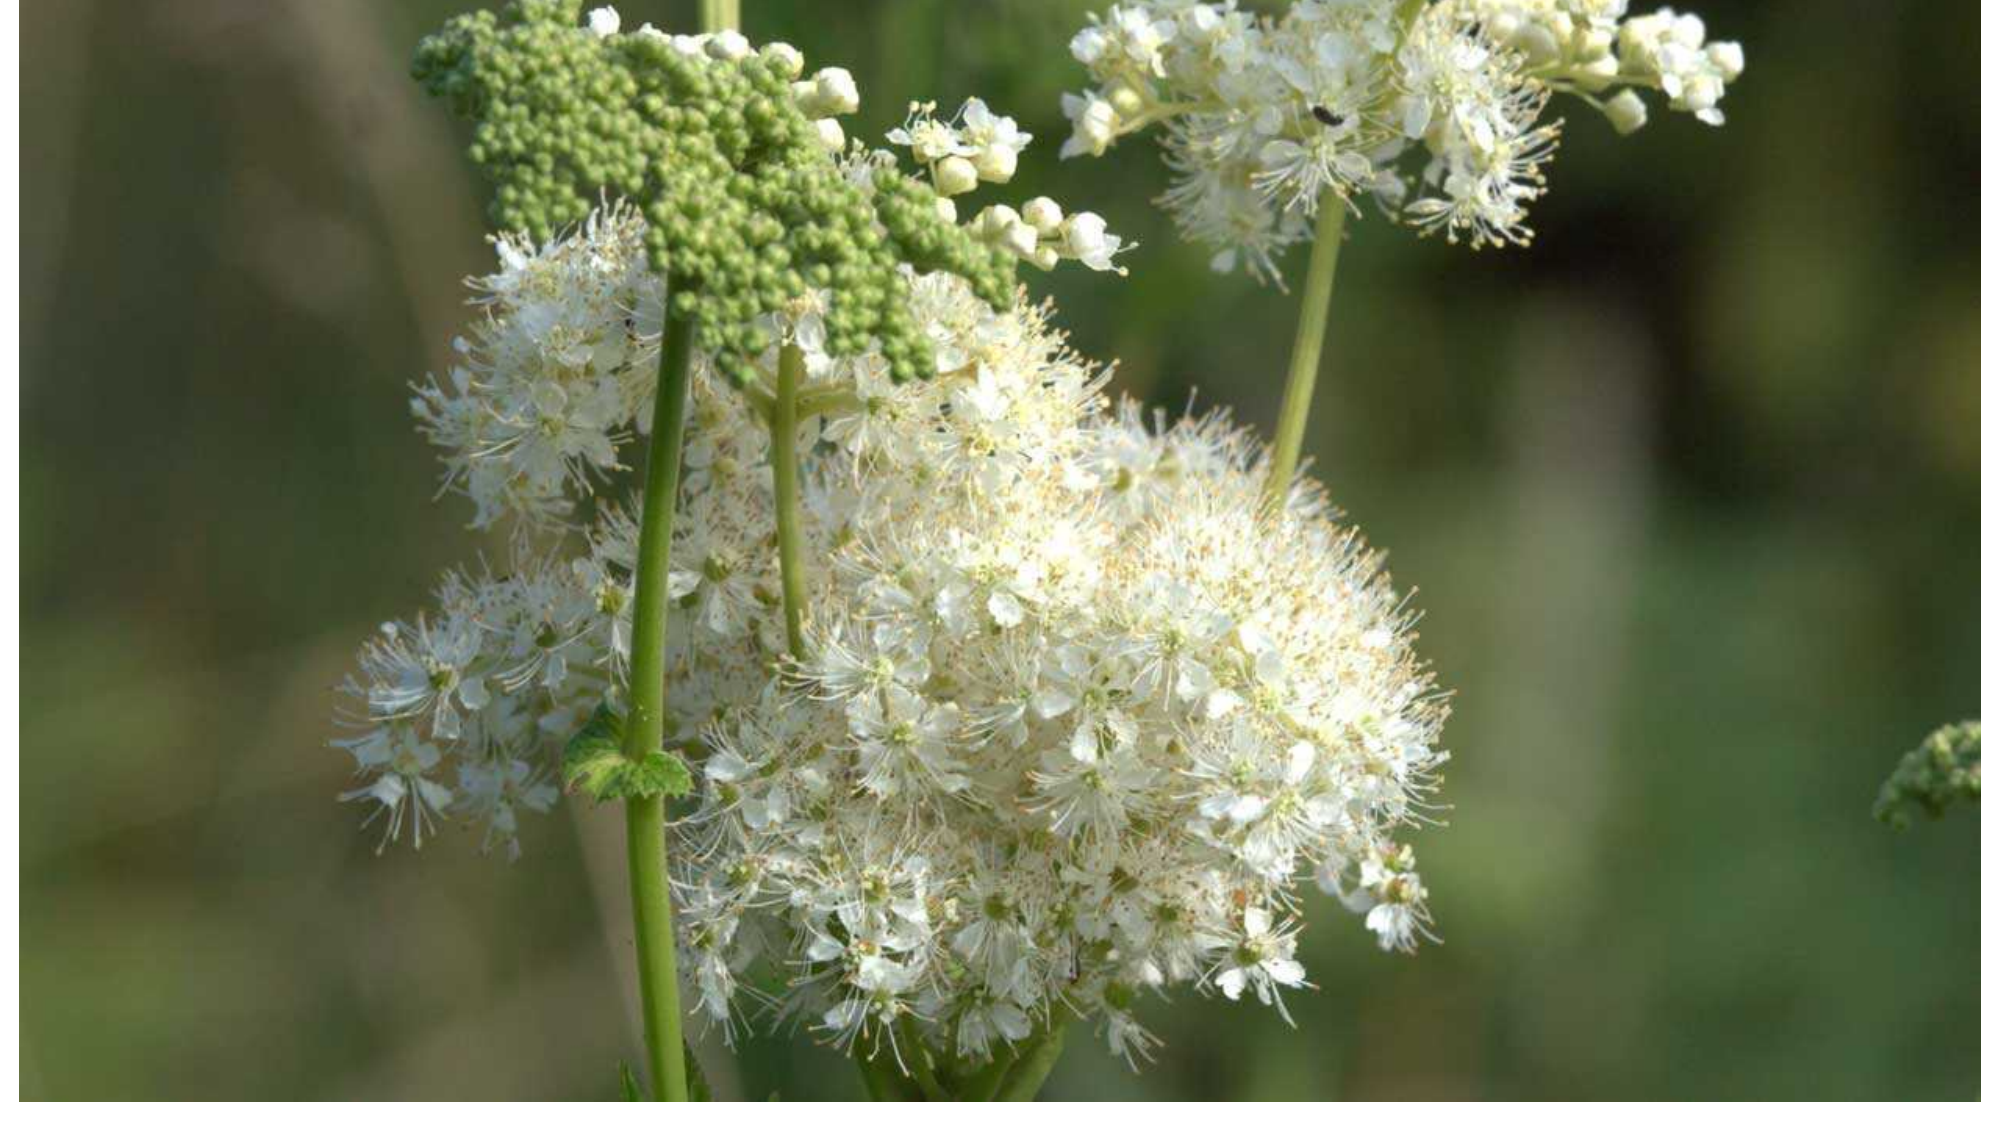

# Mädesüß - Anwendung
Blüten als Kaltauszug oder Tee